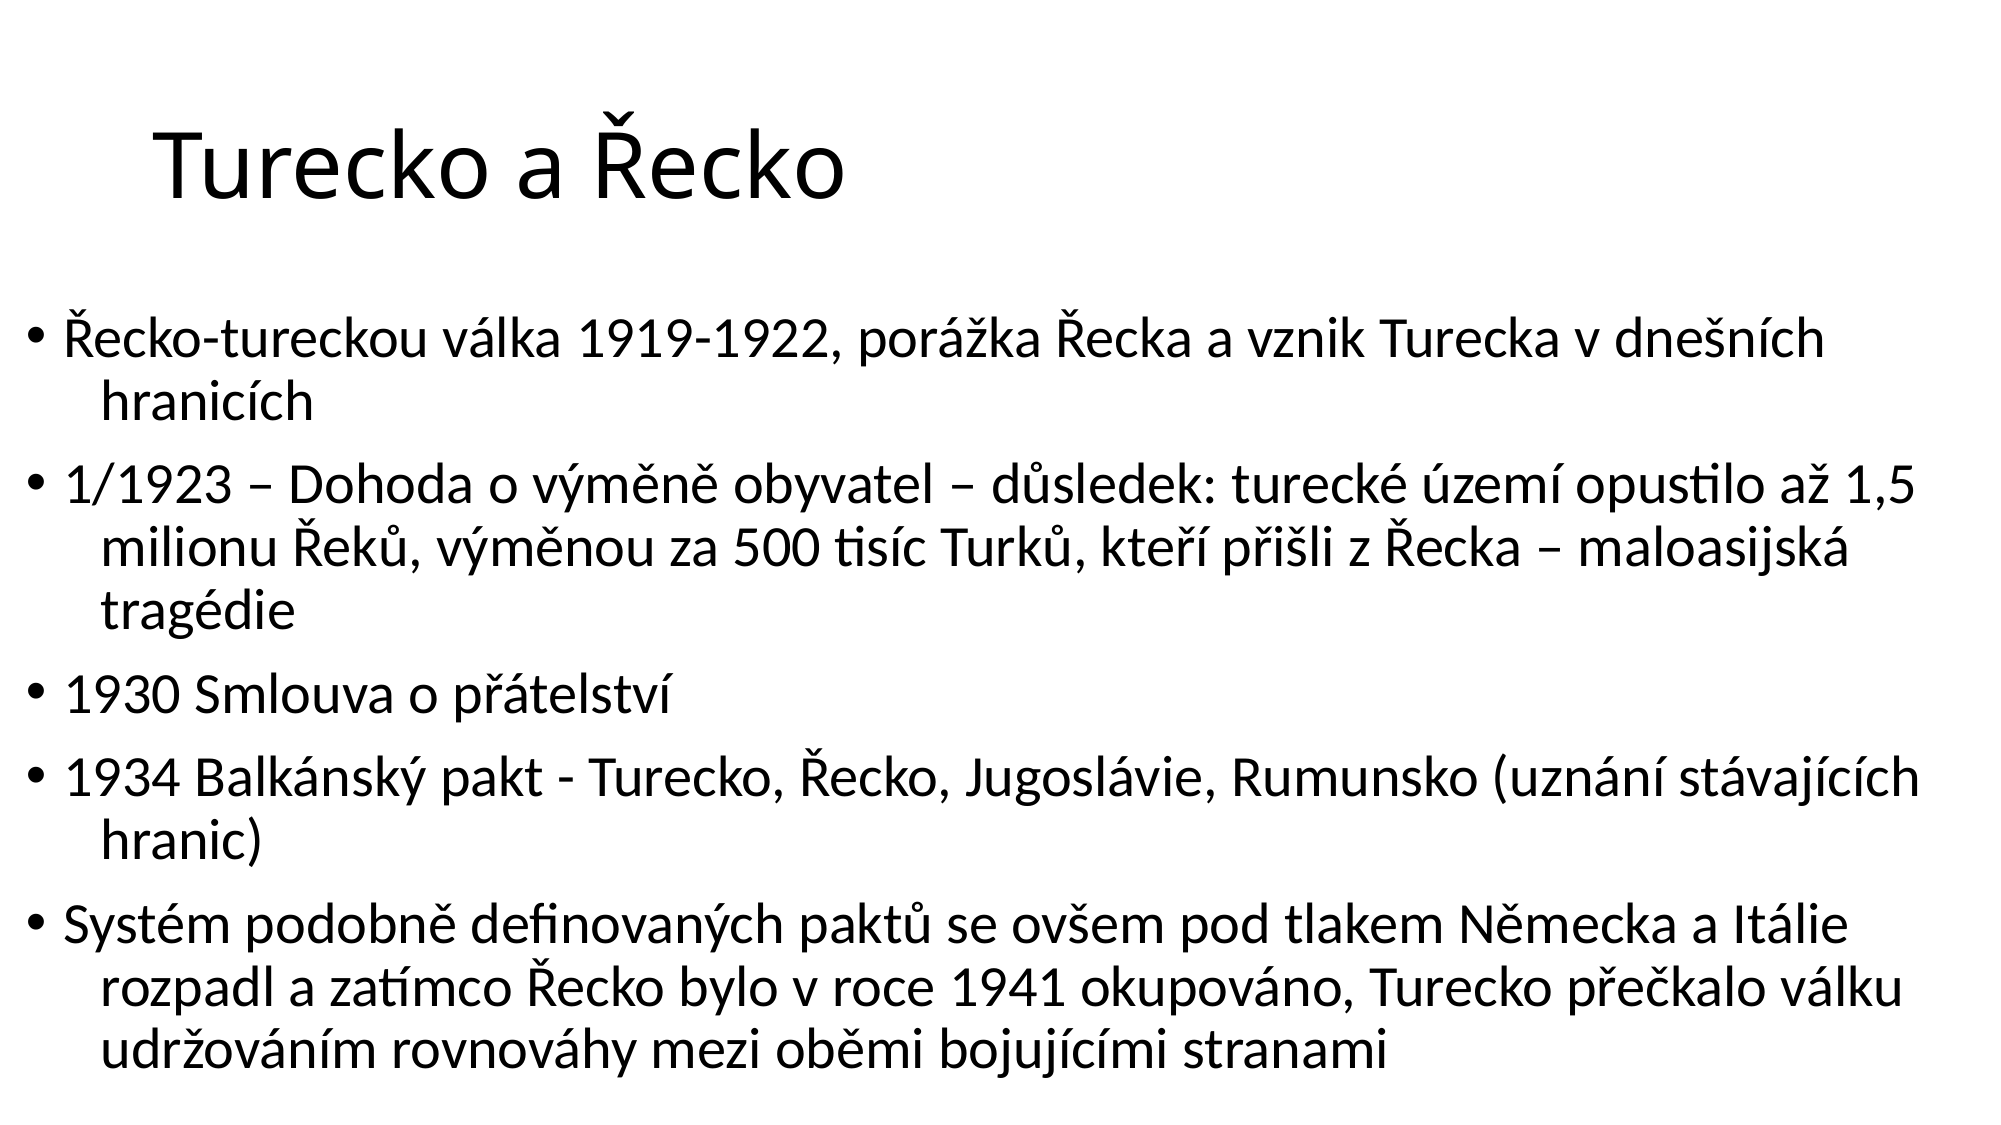

# Turecko a Řecko
Řecko-tureckou válka 1919-1922, porážka Řecka a vznik Turecka v dnešních hranicích
1/1923 – Dohoda o výměně obyvatel – důsledek: turecké území opustilo až 1,5 milionu Řeků, výměnou za 500 tisíc Turků, kteří přišli z Řecka – maloasijská tragédie
1930 Smlouva o přátelství
1934 Balkánský pakt - Turecko, Řecko, Jugoslávie, Rumunsko (uznání stávajících hranic)
Systém podobně definovaných paktů se ovšem pod tlakem Německa a Itálie rozpadl a zatímco Řecko bylo v roce 1941 okupováno, Turecko přečkalo válku udržováním rovnováhy mezi oběmi bojujícími stranami